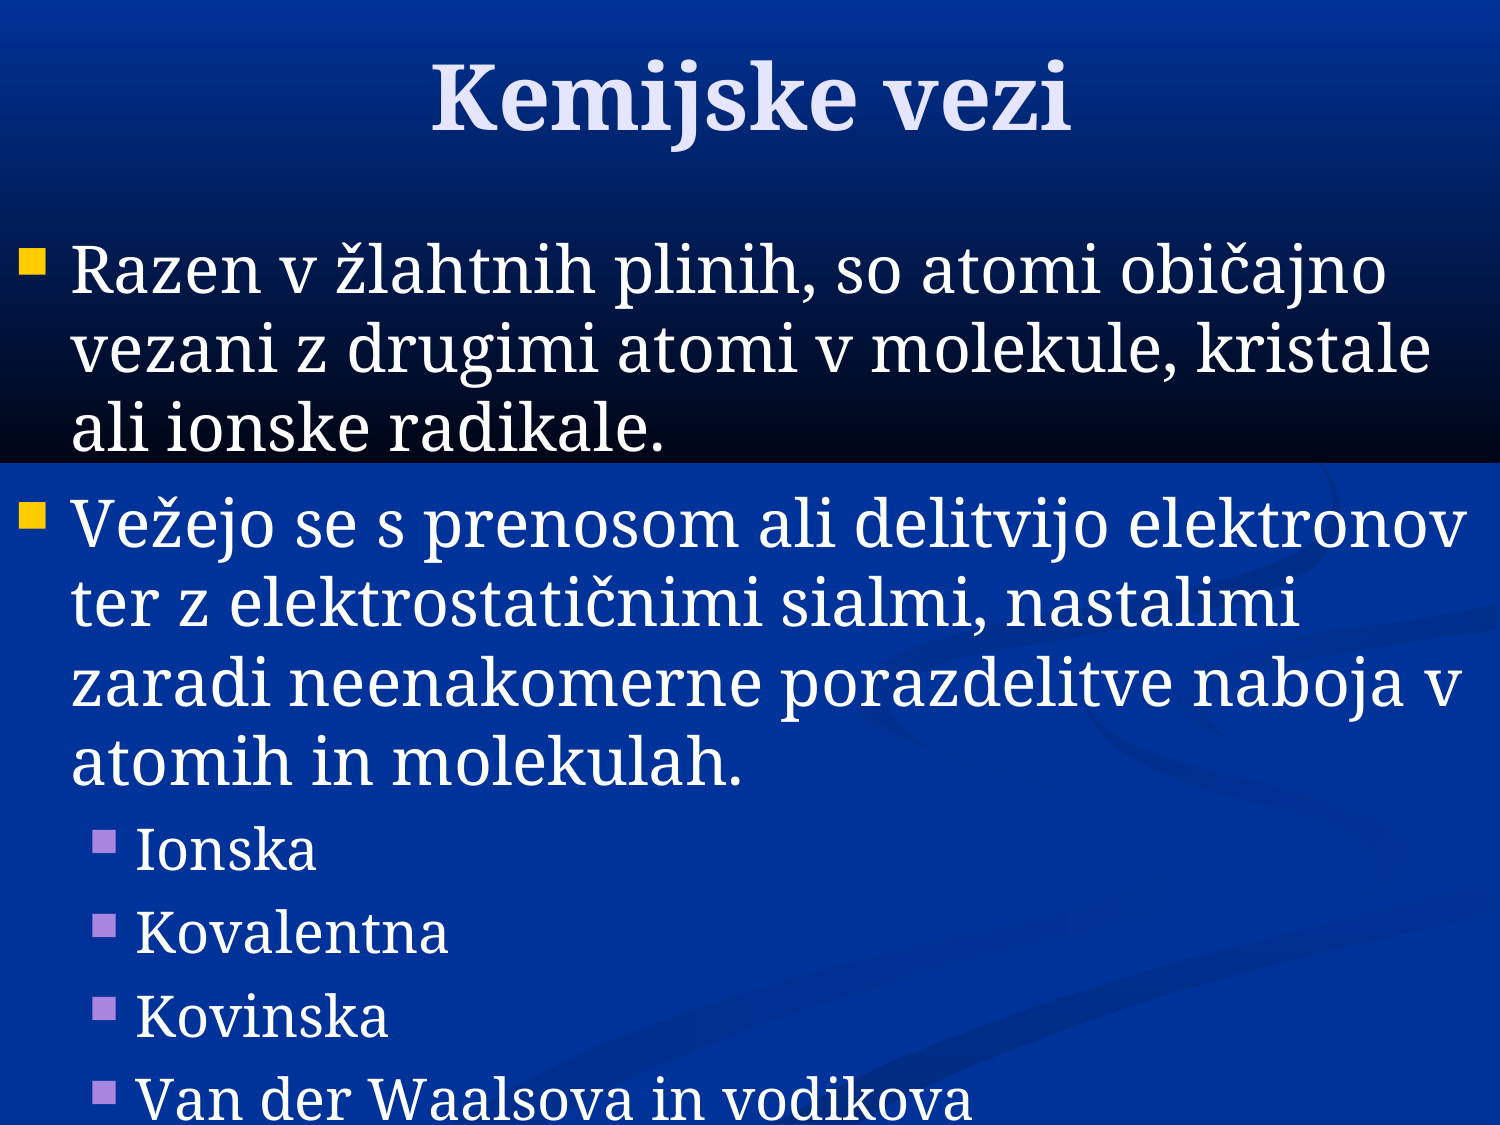

# Kemijske vezi
Razen v žlahtnih plinih, so atomi običajno vezani z drugimi atomi v molekule, kristale ali ionske radikale.
Vežejo se s prenosom ali delitvijo elektronov ter z elektrostatičnimi sialmi, nastalimi zaradi neenakomerne porazdelitve naboja v atomih in molekulah.
Ionska
Kovalentna
Kovinska
Van der Waalsova in vodikova